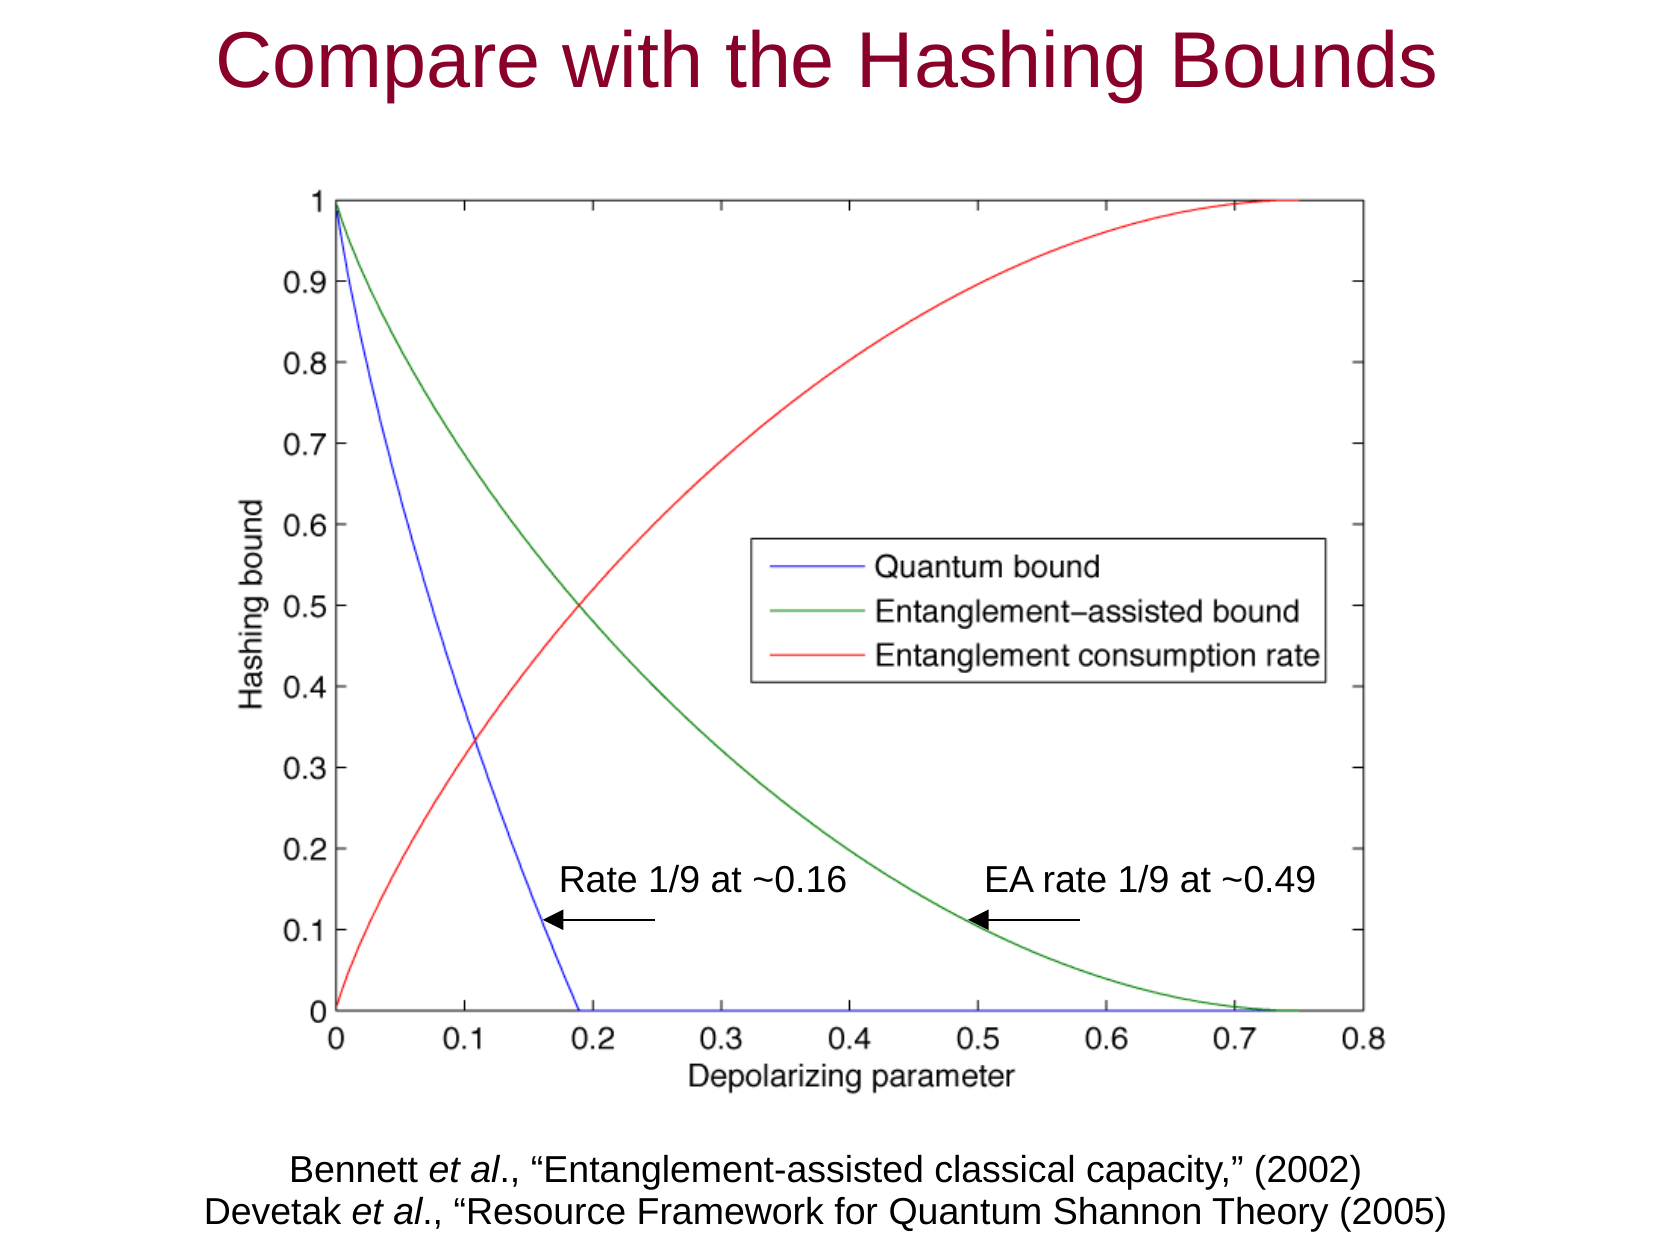

# Compare with the Hashing Bounds
Rate 1/9 at ~0.16
EA rate 1/9 at ~0.49
Bennett et al., “Entanglement-assisted classical capacity,” (2002)
Devetak et al., “Resource Framework for Quantum Shannon Theory (2005)